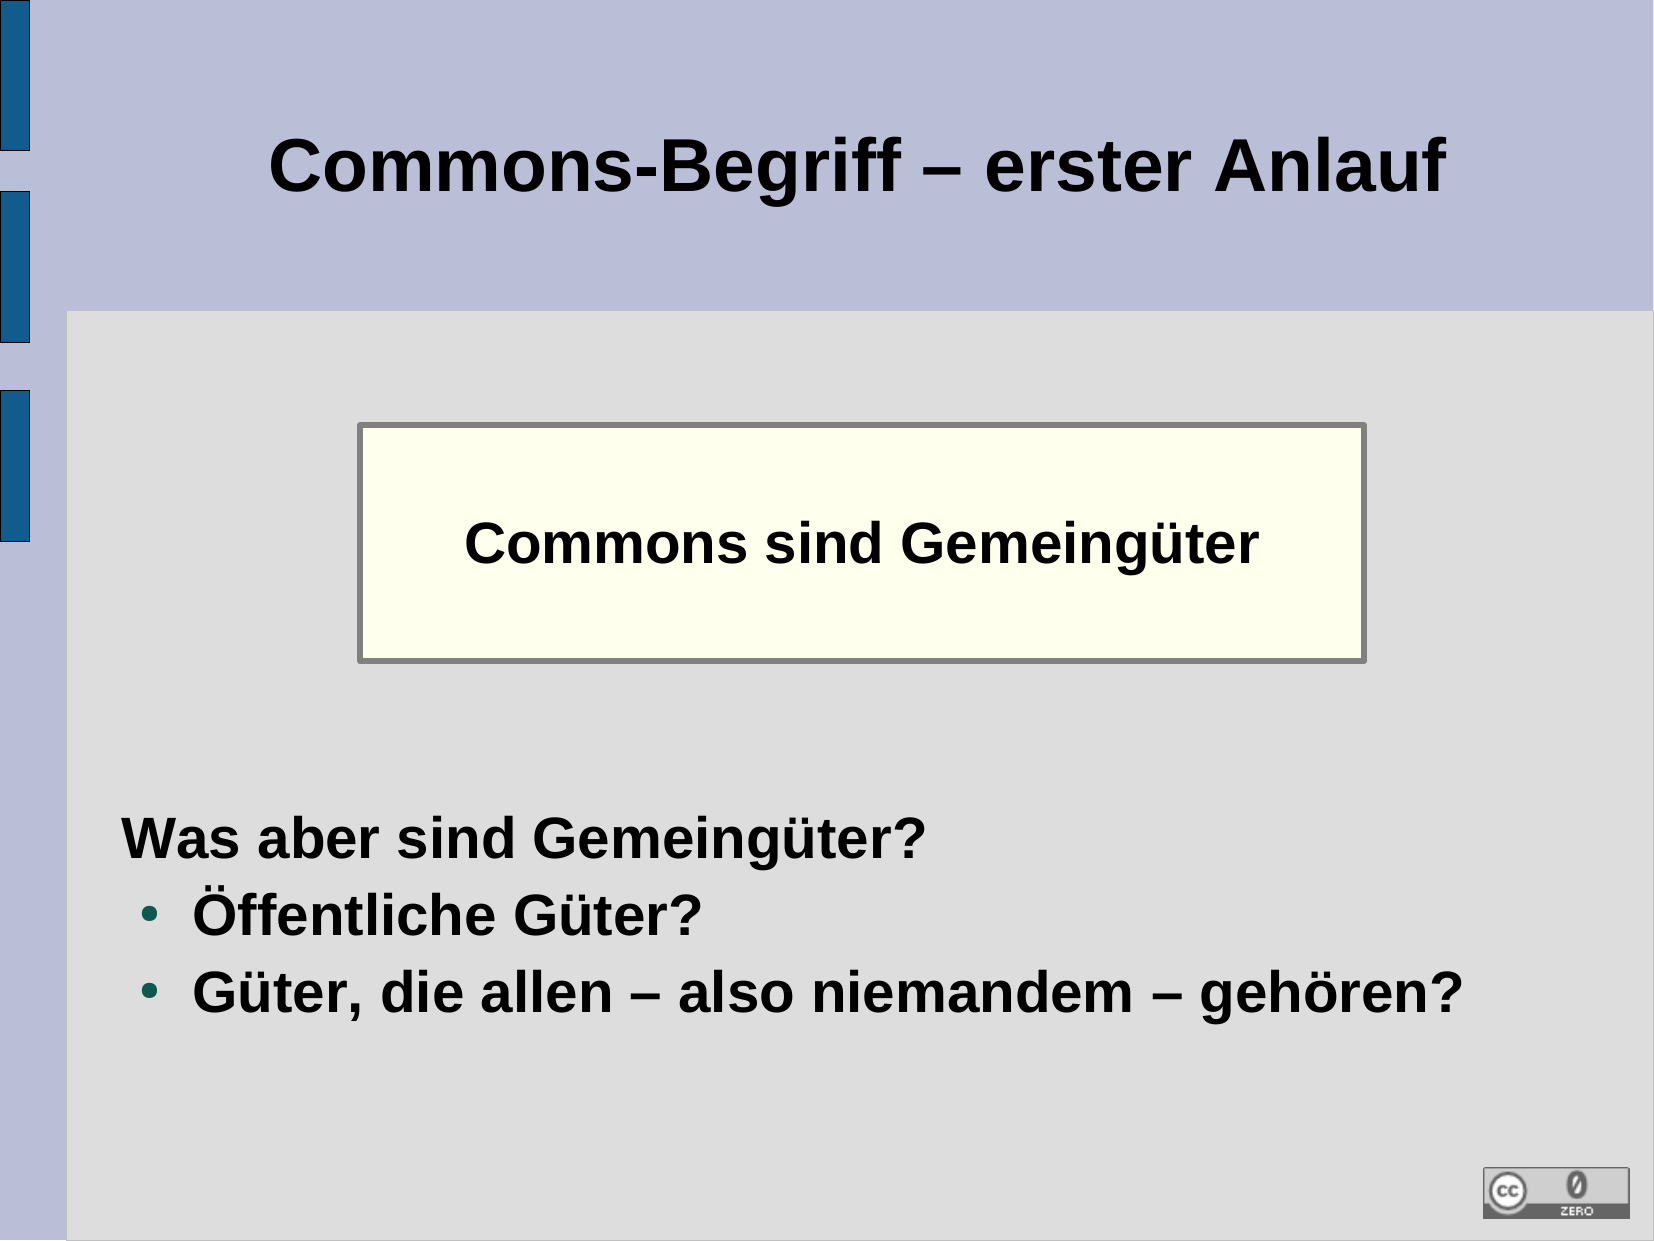

# Commons-Begriff – erster Anlauf
Was aber sind Gemeingüter?
Öffentliche Güter?
Güter, die allen – also niemandem – gehören?
Commons sind Gemeingüter